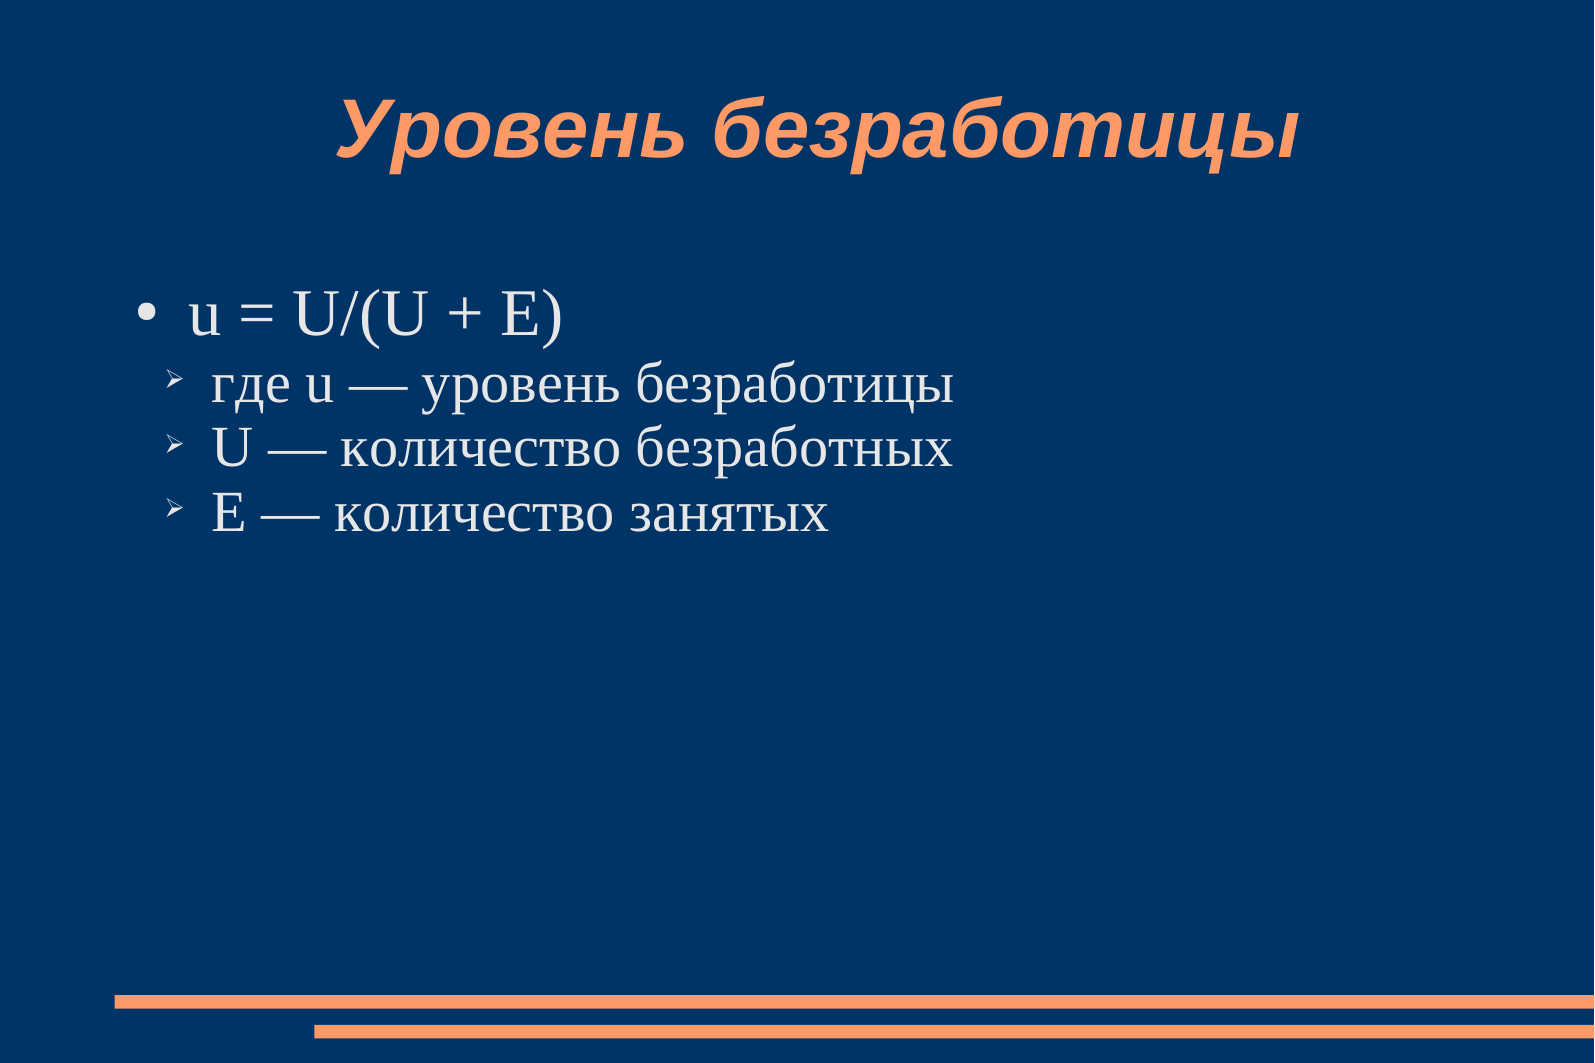

# Уровень безработицы
u = U/(U + E)
где u — уровень безработицы
U — количество безработных
E — количество занятых